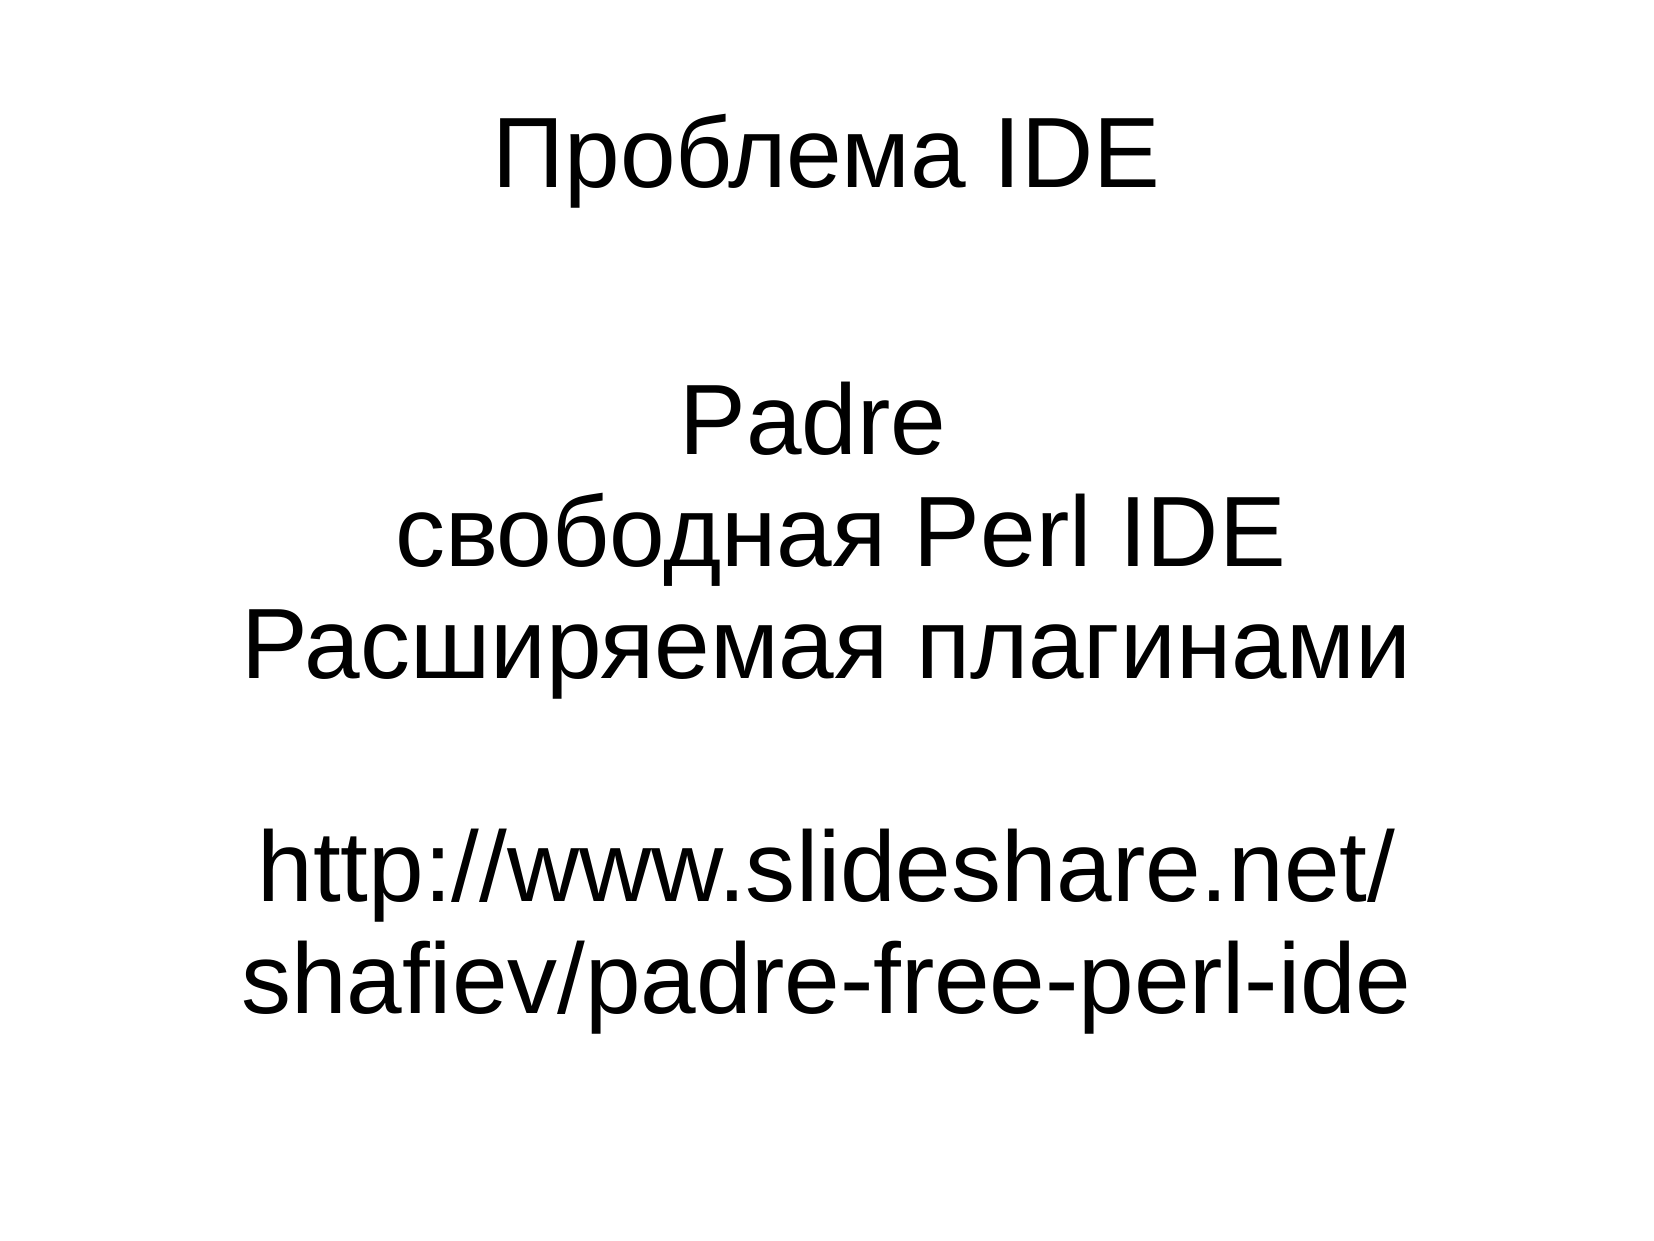

# Проблема IDE
Padre
 свободная Perl IDE
Расширяемая плагинами
http://www.slideshare.net/shafiev/padre-free-perl-ide